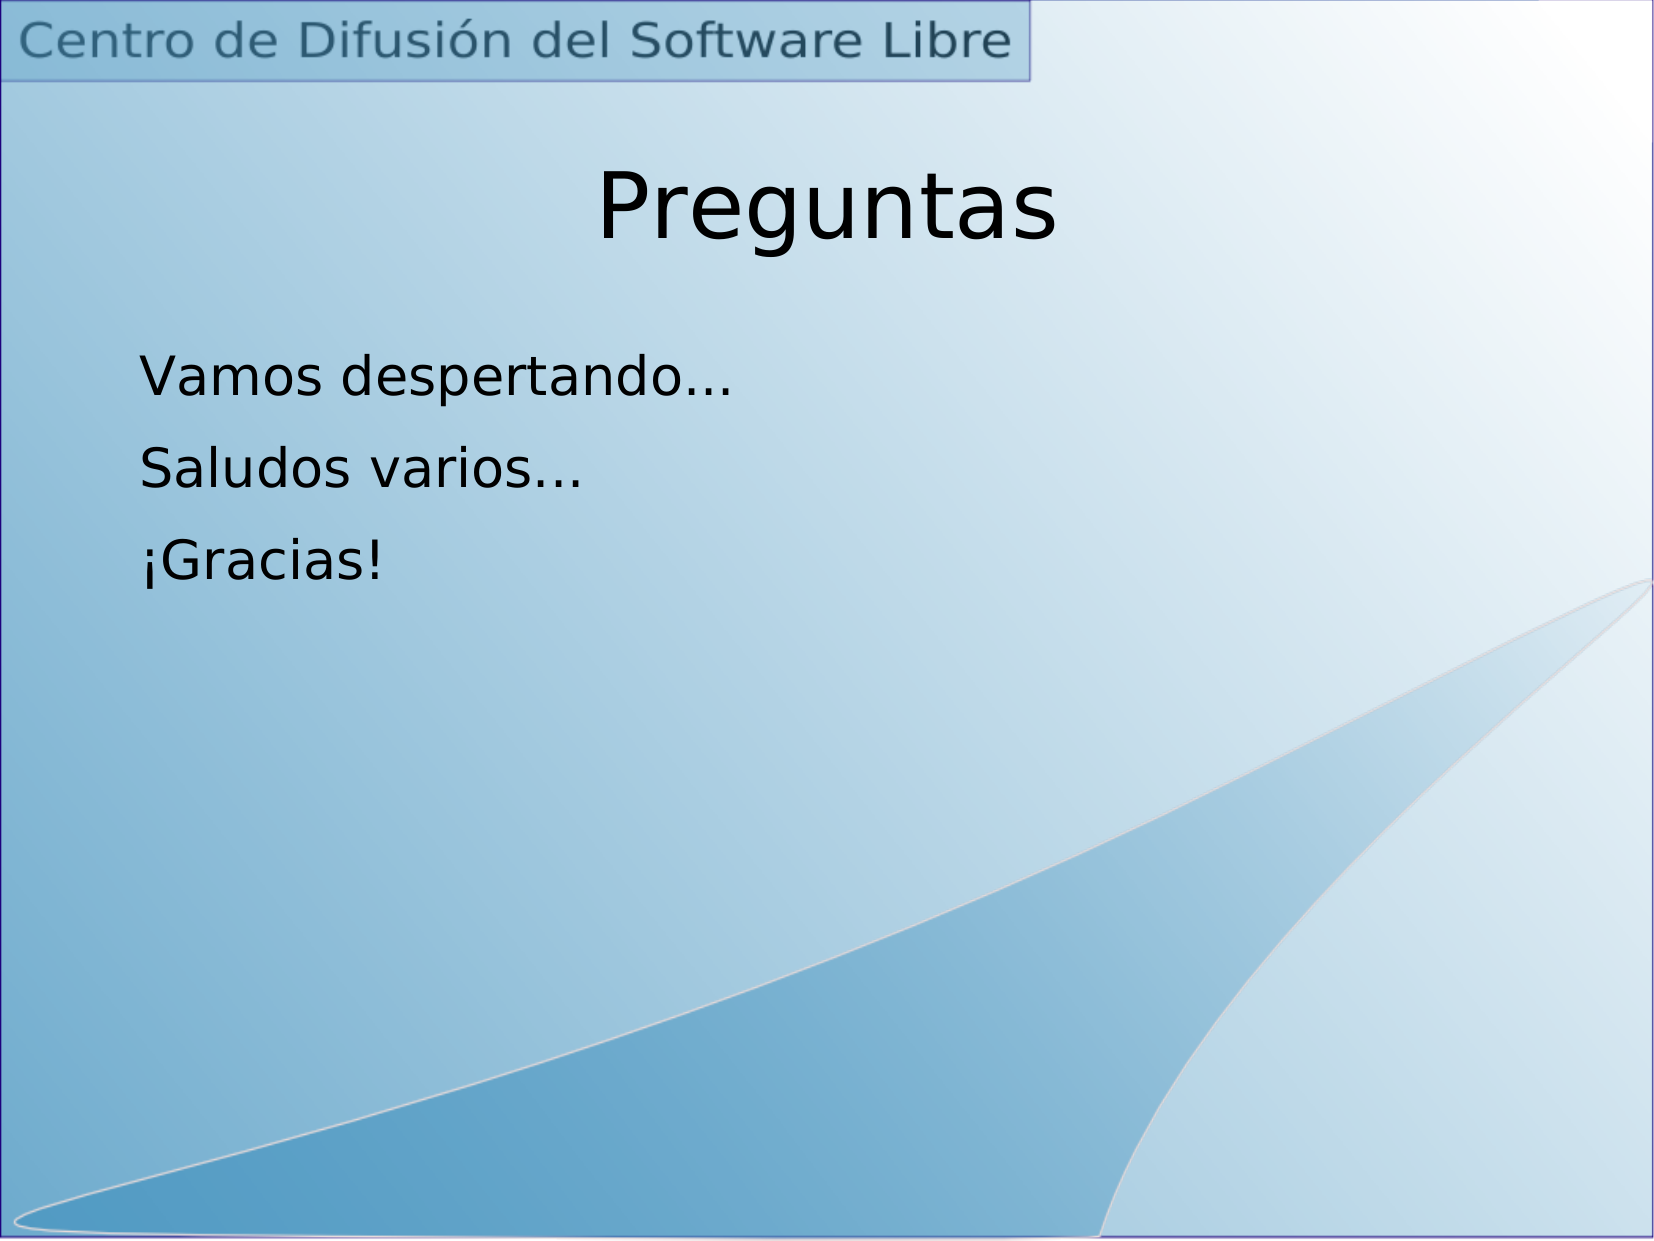

# Preguntas
Vamos despertando...
Saludos varios...
¡Gracias!